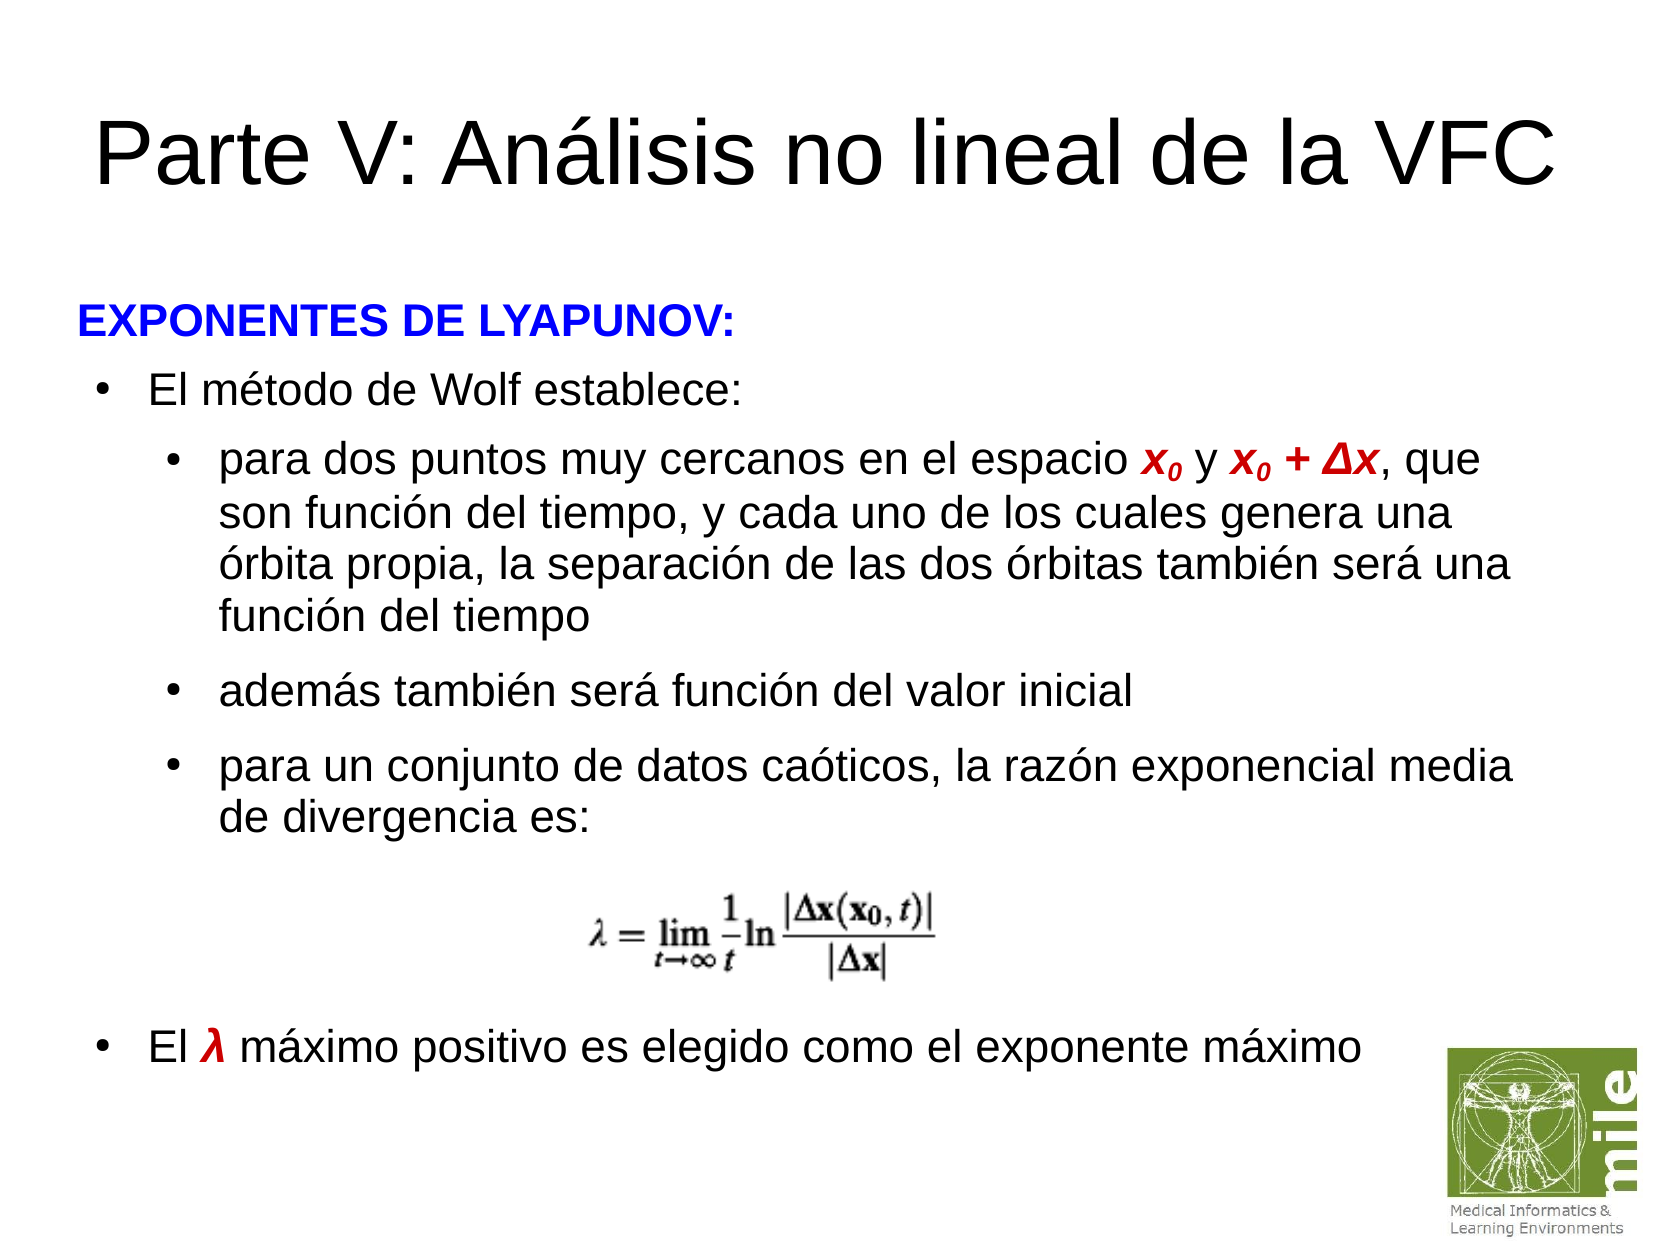

Parte V: Análisis no lineal de la VFC
# EXPONENTES DE LYAPUNOV:
El método de Wolf establece:
para dos puntos muy cercanos en el espacio x0 y x0 + Δx, que son función del tiempo, y cada uno de los cuales genera una órbita propia, la separación de las dos órbitas también será una función del tiempo
además también será función del valor inicial
para un conjunto de datos caóticos, la razón exponencial media de divergencia es:
El λ máximo positivo es elegido como el exponente máximo